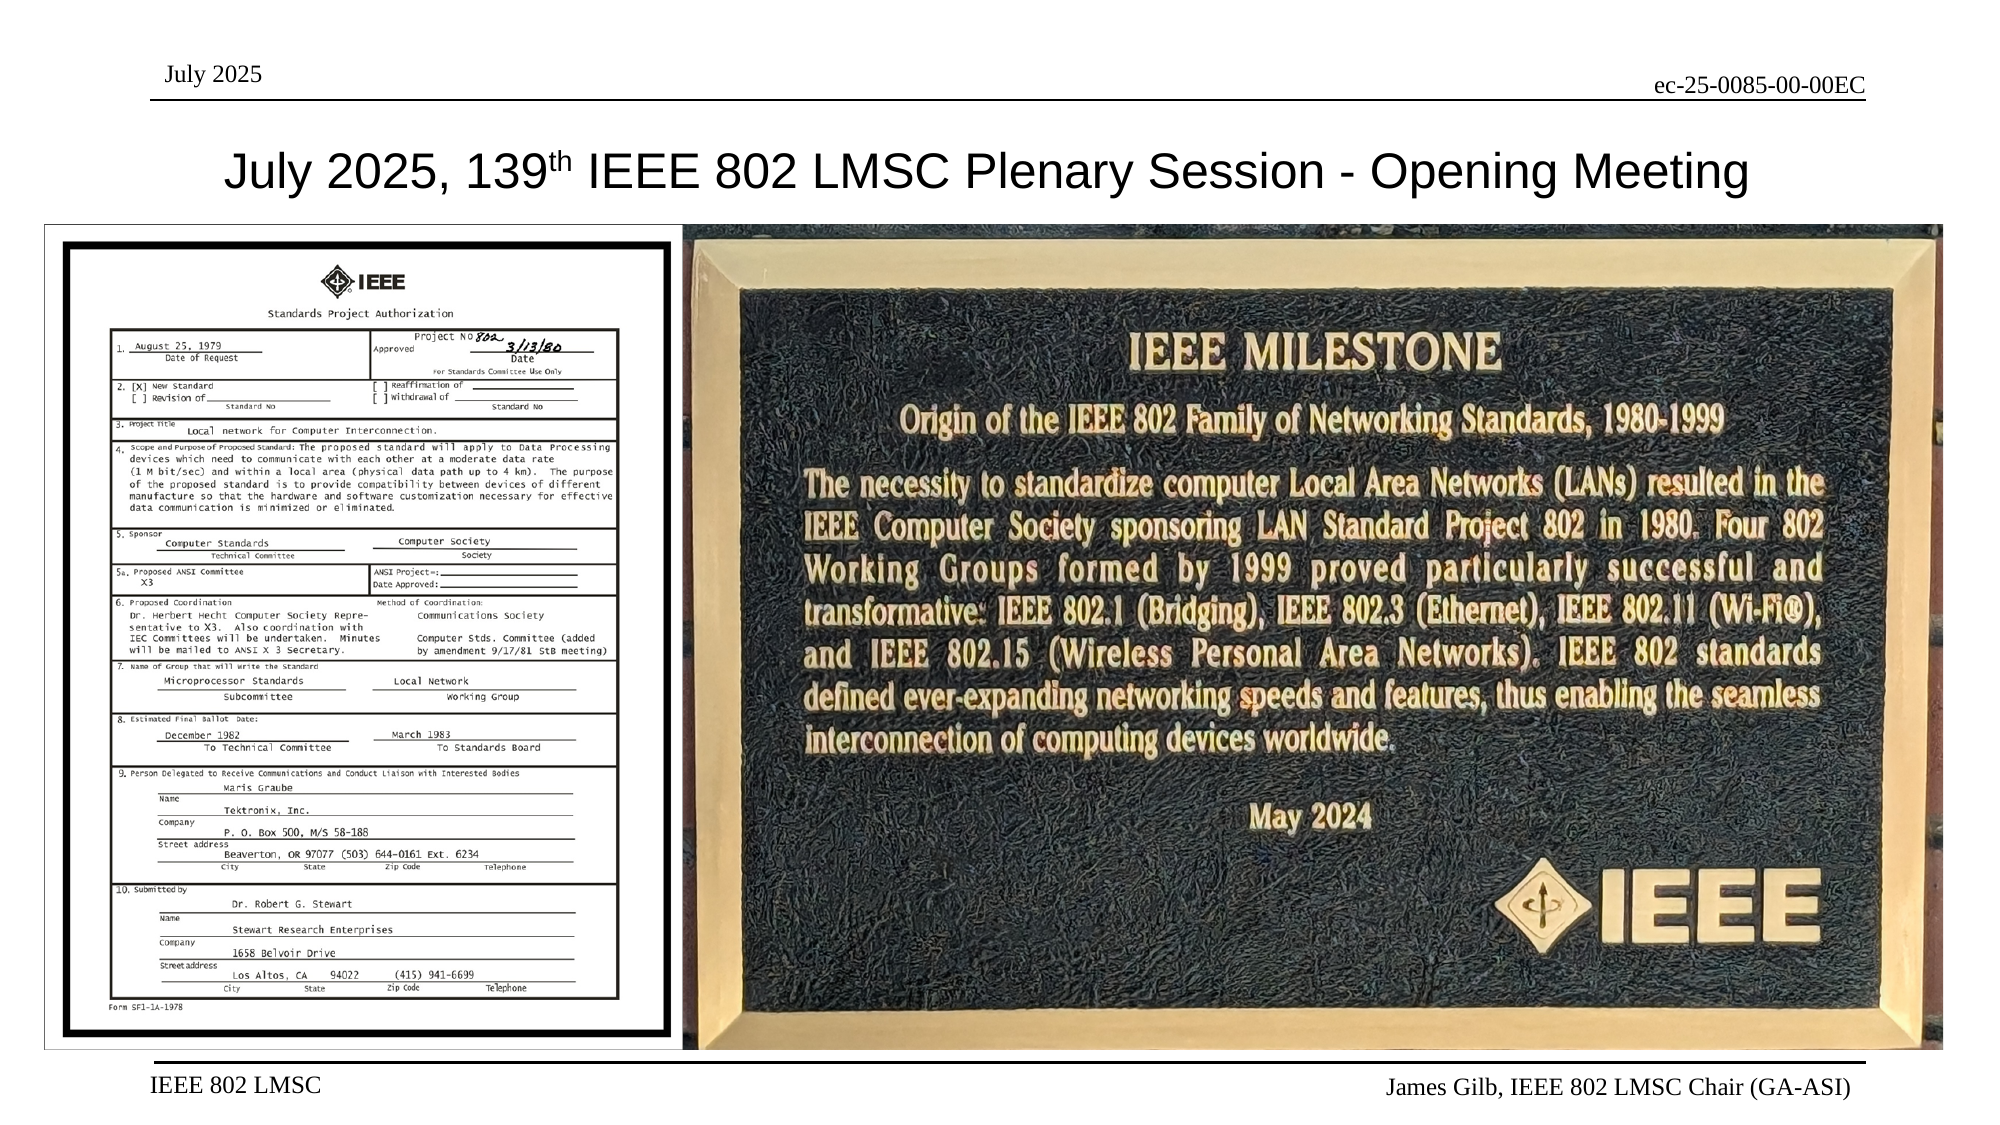

# July 2025, 139th IEEE 802 LMSC Plenary Session - Opening Meeting